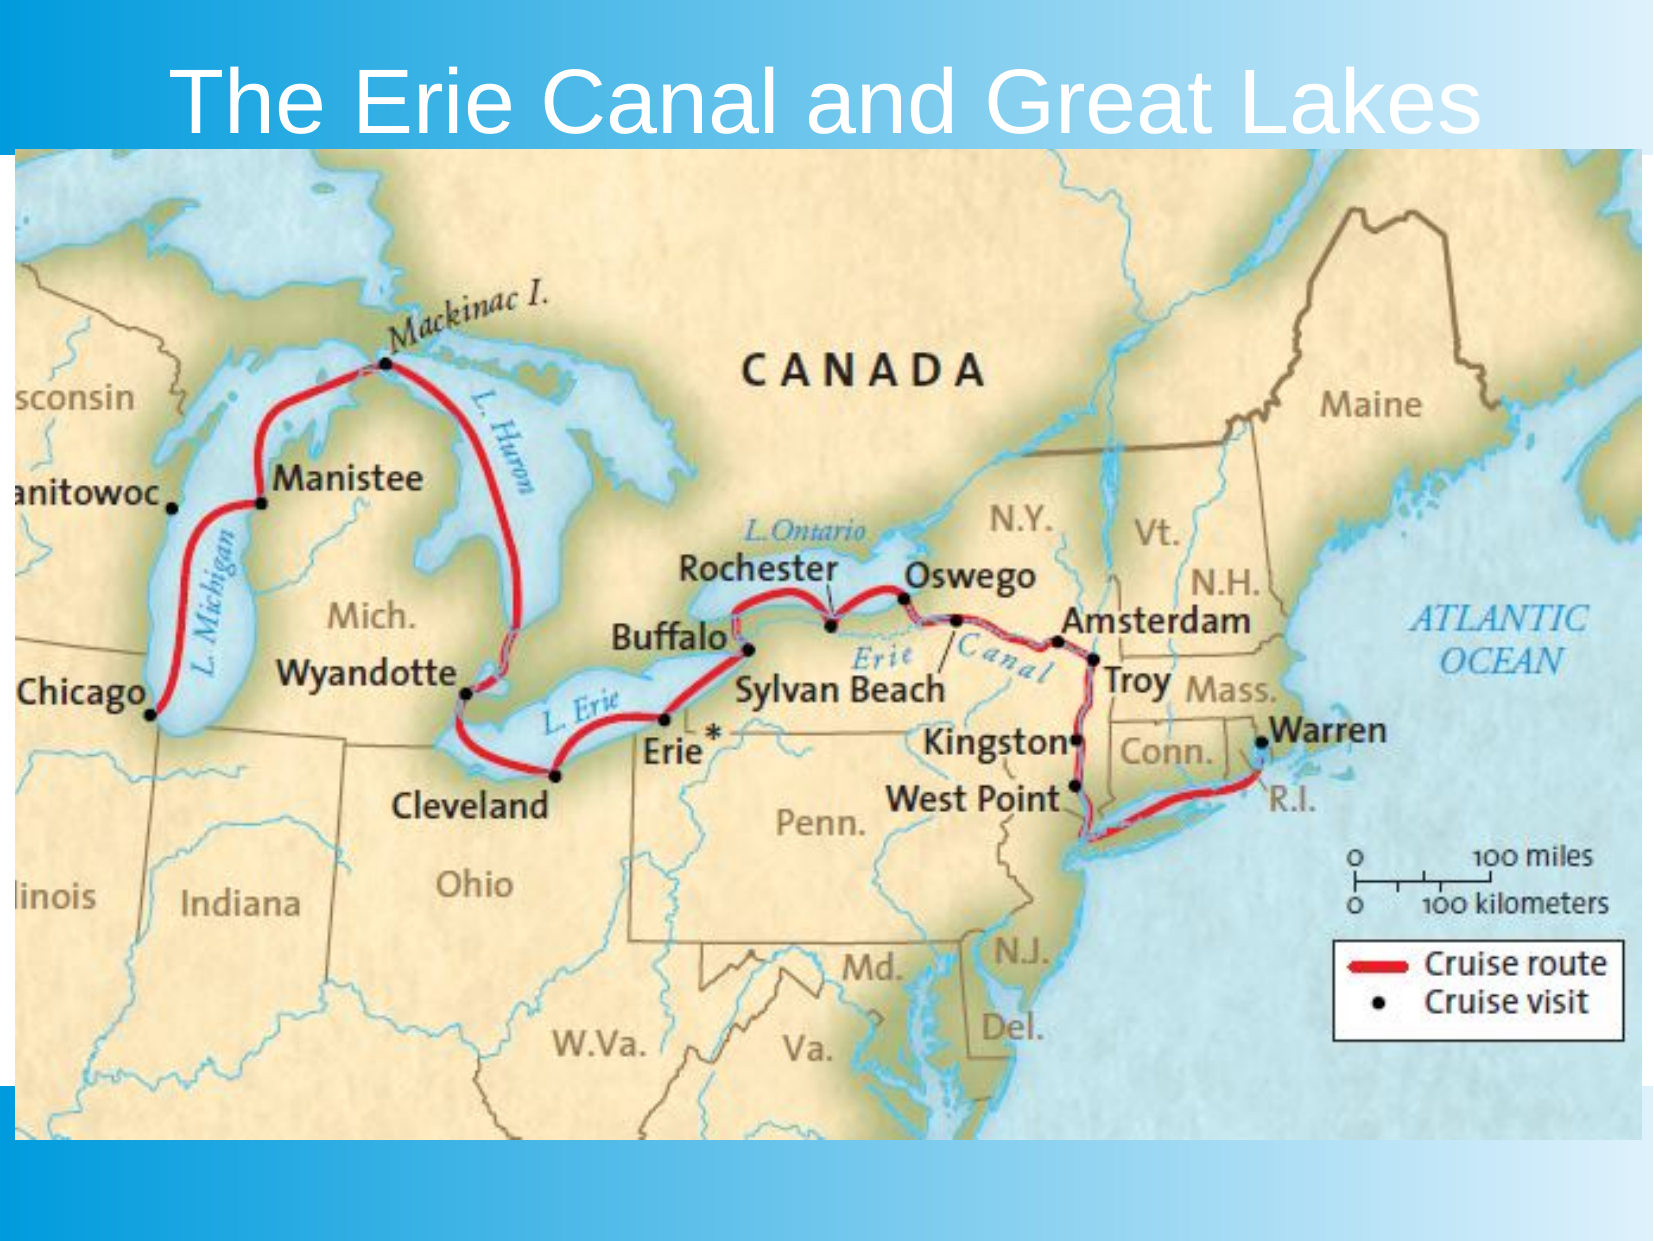

# The Erie Canal and Great Lakes